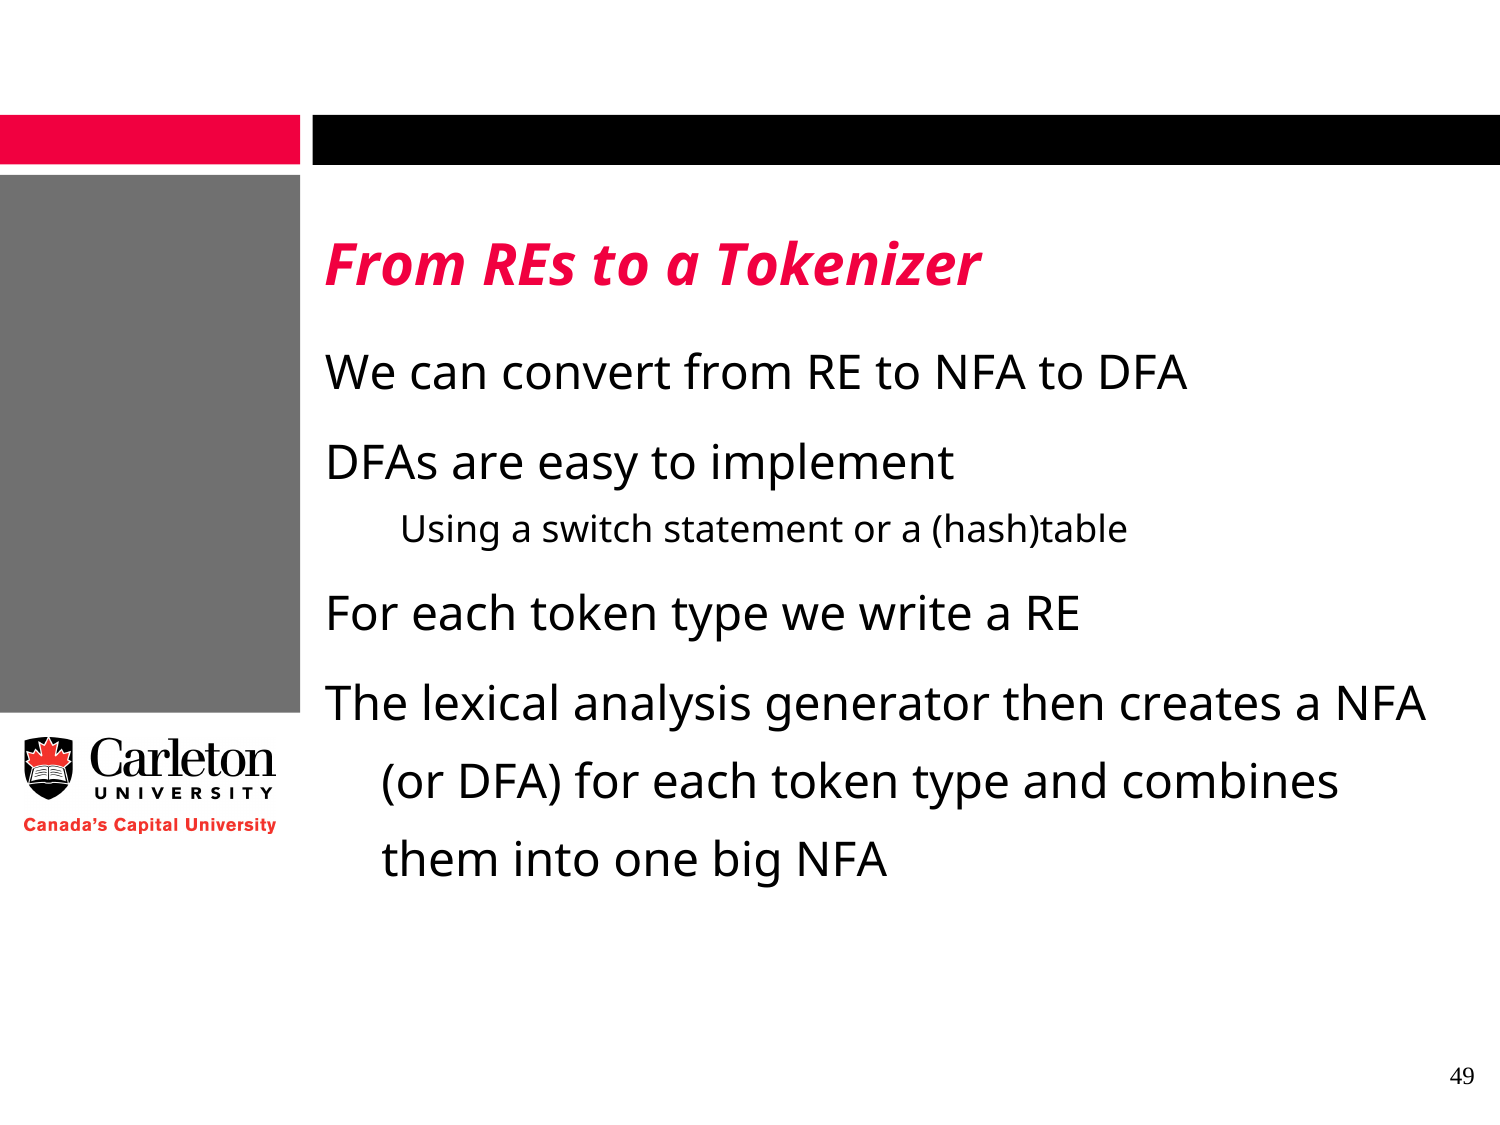

# From REs to a Tokenizer
We can convert from RE to NFA to DFA
DFAs are easy to implement
Using a switch statement or a (hash)table
For each token type we write a RE
The lexical analysis generator then creates a NFA (or DFA) for each token type and combines them into one big NFA
49